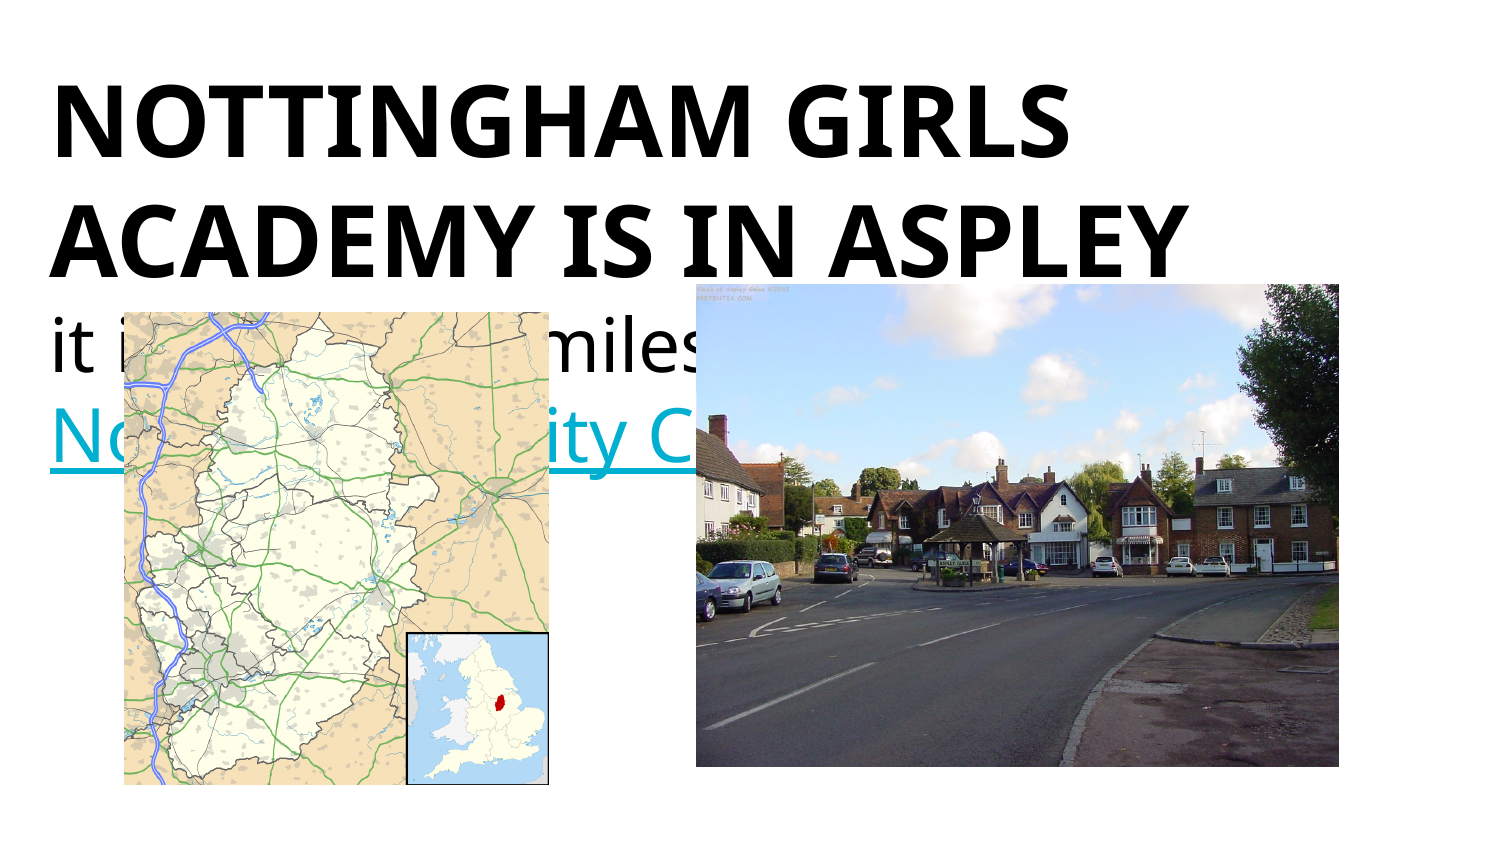

NOTTINGHAM GIRLS ACADEMY IS IN ASPLEY
it is located 3 miles west of Nottingham City Centre in England